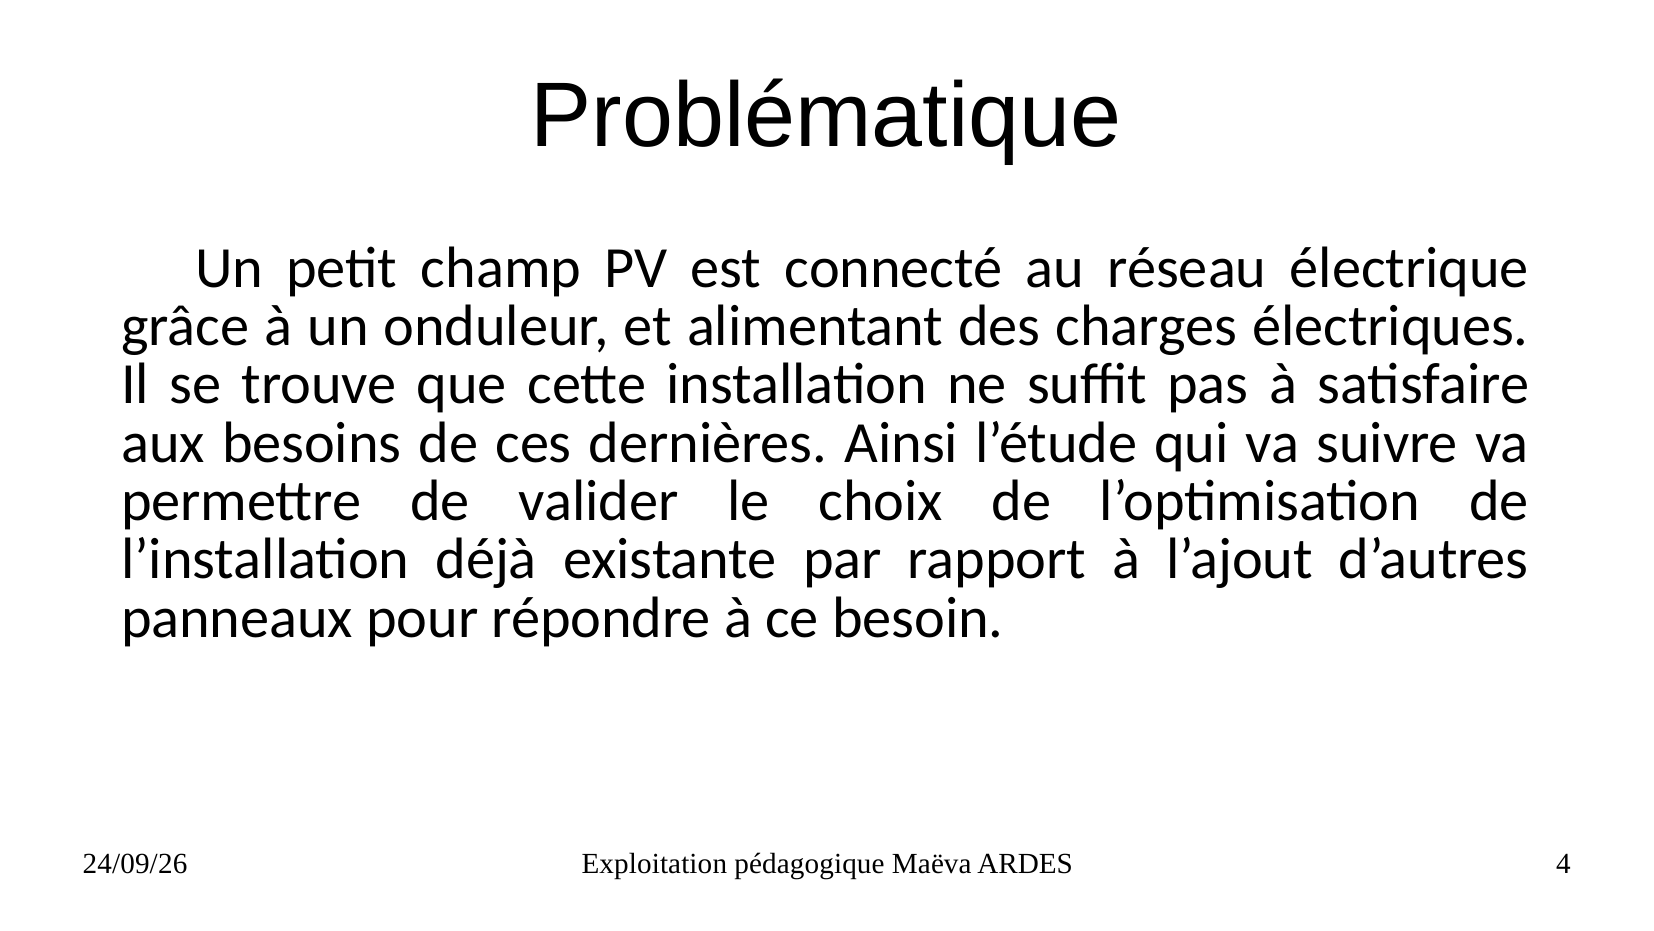

# Problématique
Un petit champ PV est connecté au réseau électrique grâce à un onduleur, et alimentant des charges électriques. Il se trouve que cette installation ne suffit pas à satisfaire aux besoins de ces dernières. Ainsi l’étude qui va suivre va permettre de valider le choix de l’optimisation de l’installation déjà existante par rapport à l’ajout d’autres panneaux pour répondre à ce besoin.
Exploitation pédagogique Maëva ARDES
4